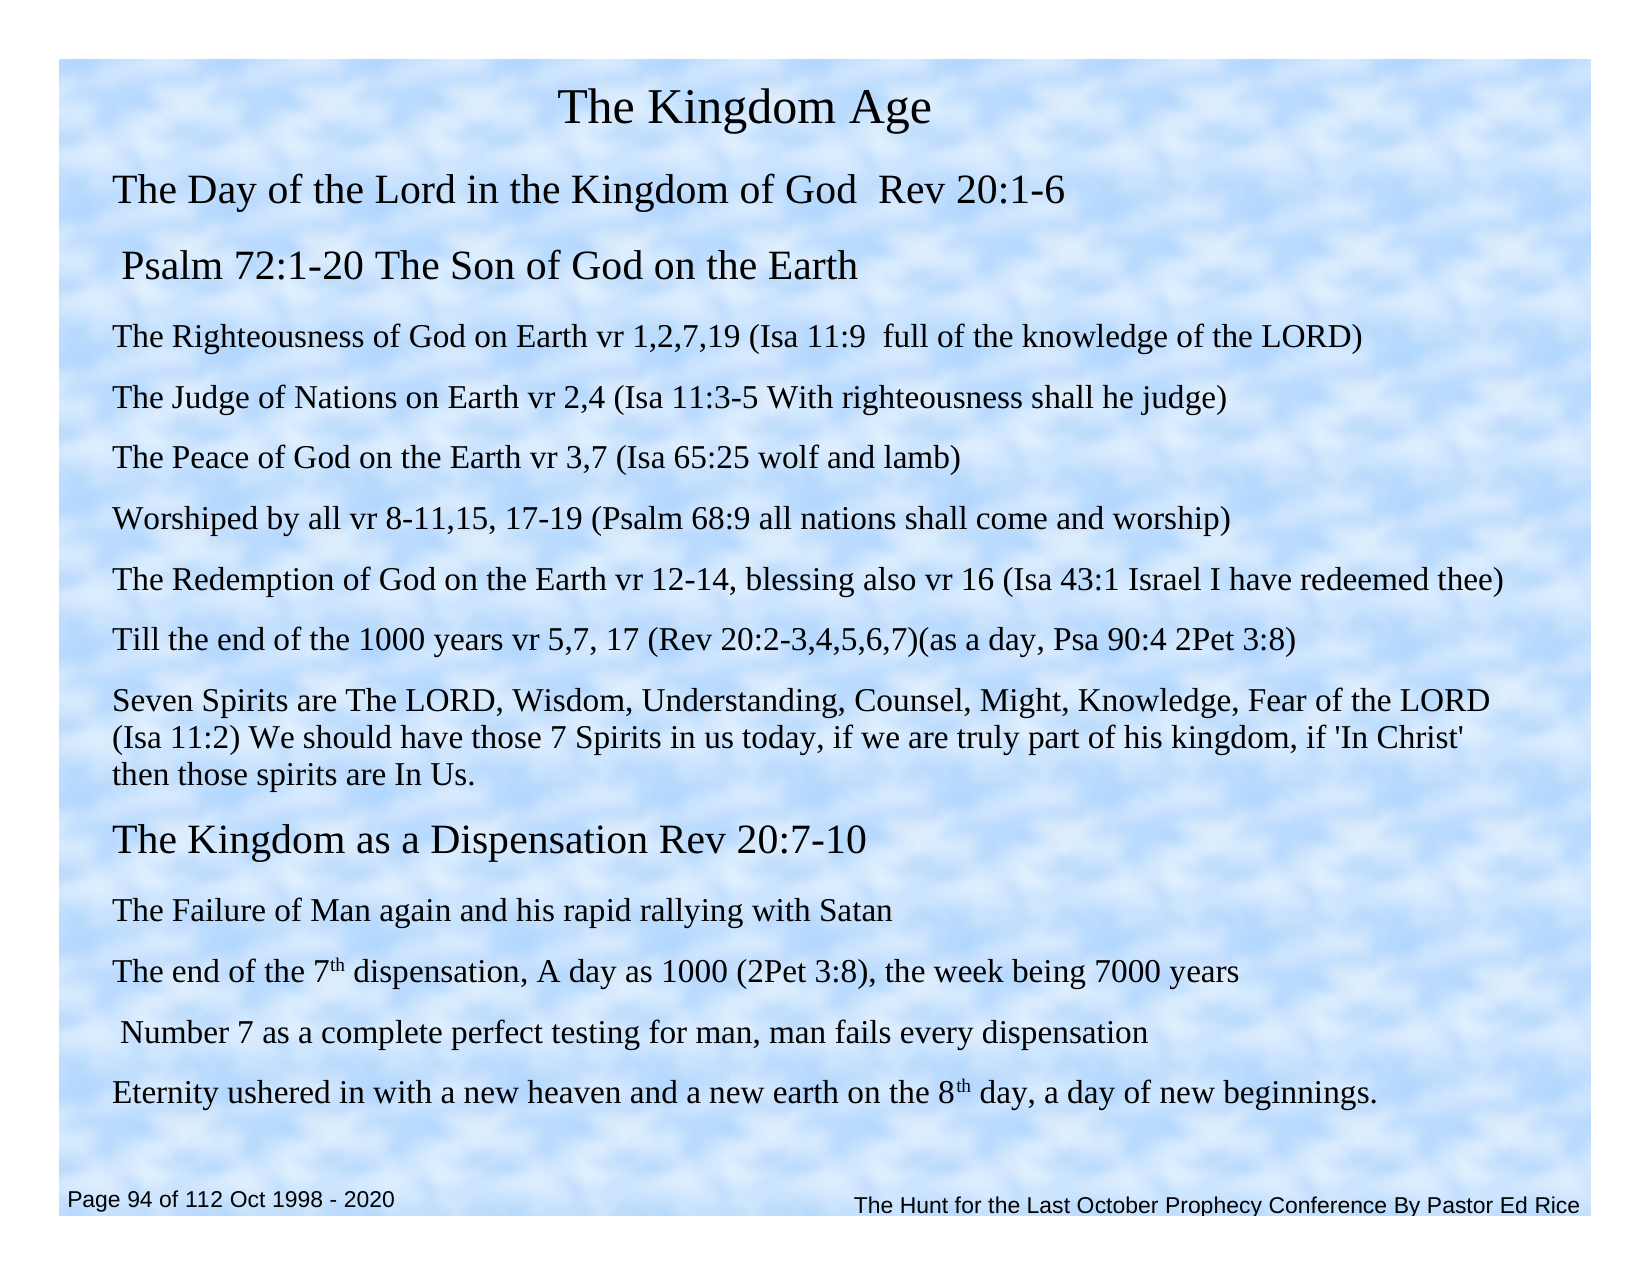

# The Kingdom Age
The Day of the Lord in the Kingdom of God Rev 20:1-6
 Psalm 72:1-20 The Son of God on the Earth
The Righteousness of God on Earth vr 1,2,7,19 (Isa 11:9 full of the knowledge of the LORD)
The Judge of Nations on Earth vr 2,4 (Isa 11:3-5 With righteousness shall he judge)
The Peace of God on the Earth vr 3,7 (Isa 65:25 wolf and lamb)
Worshiped by all vr 8-11,15, 17-19 (Psalm 68:9 all nations shall come and worship)
The Redemption of God on the Earth vr 12-14, blessing also vr 16 (Isa 43:1 Israel I have redeemed thee)
Till the end of the 1000 years vr 5,7, 17 (Rev 20:2-3,4,5,6,7)(as a day, Psa 90:4 2Pet 3:8)
Seven Spirits are The LORD, Wisdom, Understanding, Counsel, Might, Knowledge, Fear of the LORD (Isa 11:2) We should have those 7 Spirits in us today, if we are truly part of his kingdom, if 'In Christ' then those spirits are In Us.
The Kingdom as a Dispensation Rev 20:7-10
The Failure of Man again and his rapid rallying with Satan
The end of the 7th dispensation, A day as 1000 (2Pet 3:8), the week being 7000 years
 Number 7 as a complete perfect testing for man, man fails every dispensation
Eternity ushered in with a new heaven and a new earth on the 8th day, a day of new beginnings.